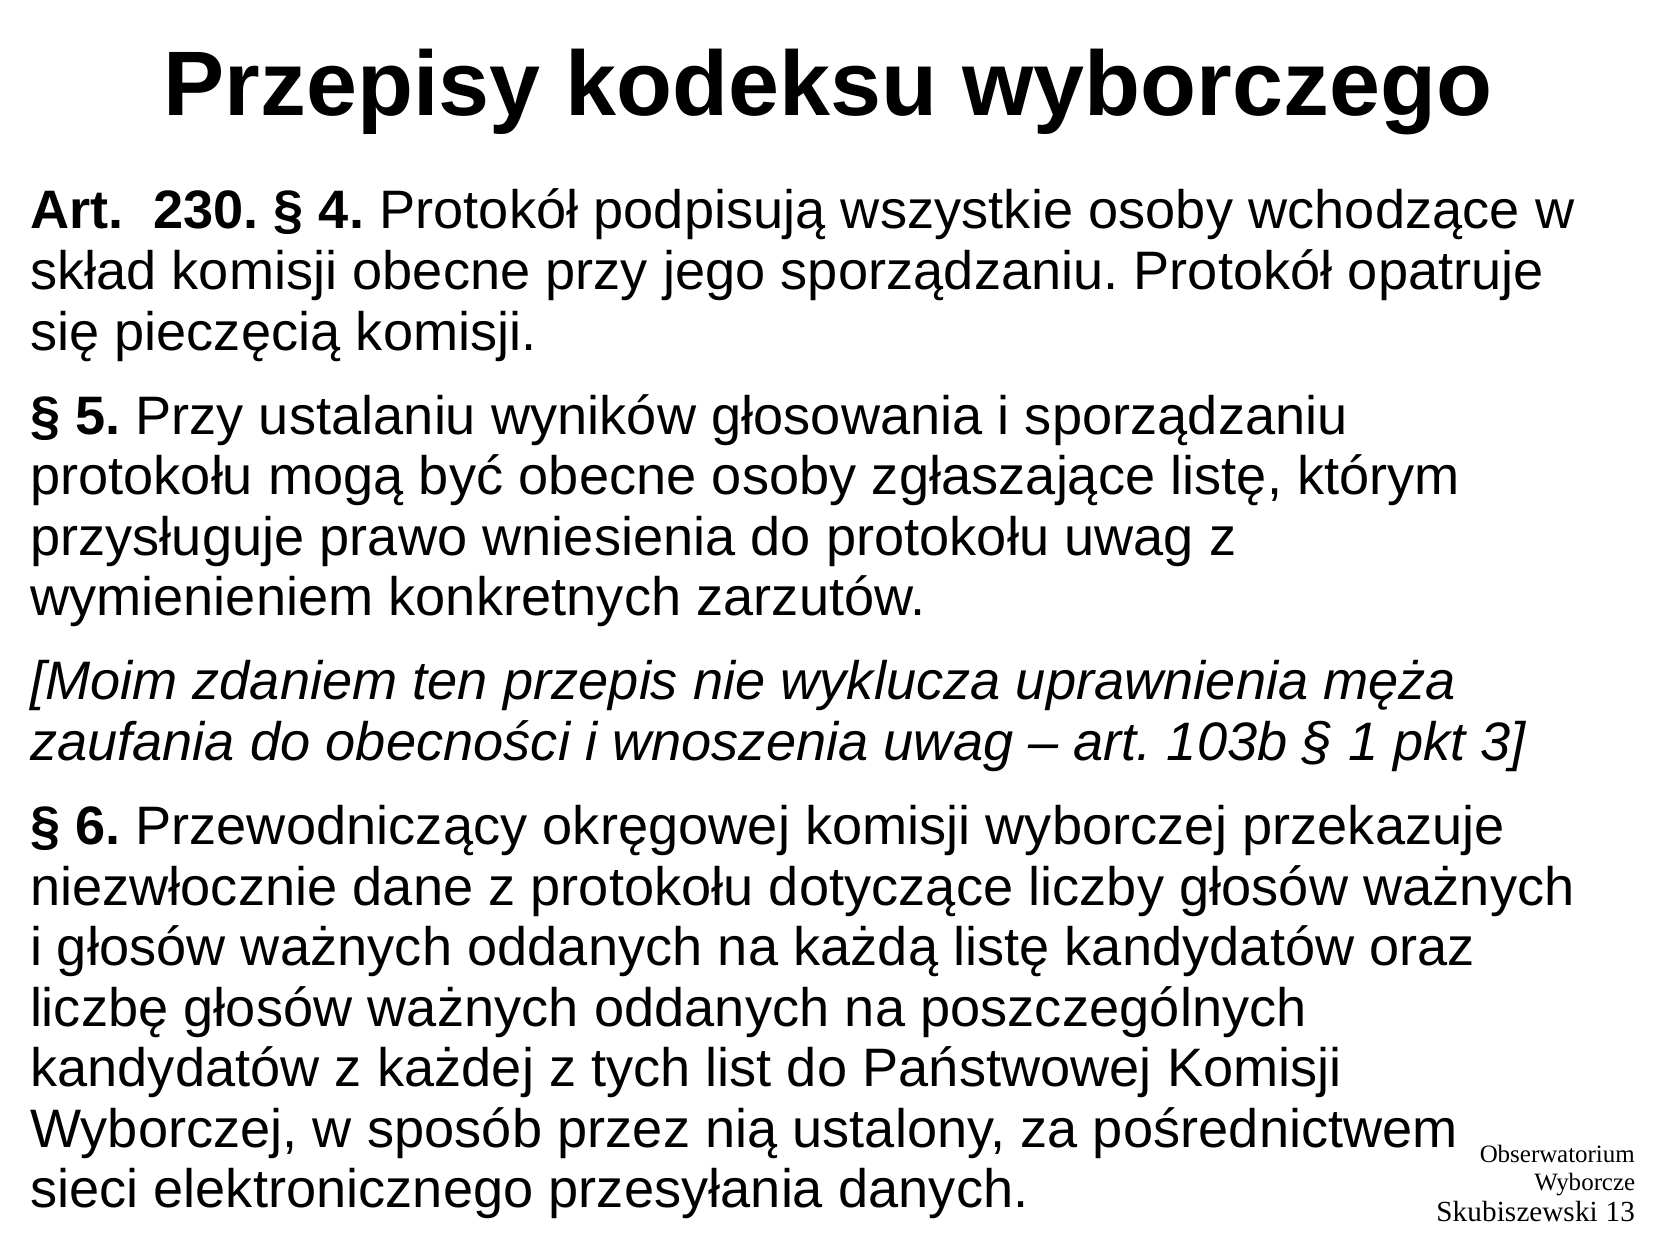

# Przepisy kodeksu wyborczego
Art. 230. § 4. Protokół podpisują wszystkie osoby wchodzące w skład komisji obecne przy jego sporządzaniu. Protokół opatruje się pieczęcią komisji.
§ 5. Przy ustalaniu wyników głosowania i sporządzaniu protokołu mogą być obecne osoby zgłaszające listę, którym przysługuje prawo wniesienia do protokołu uwag z wymienieniem konkretnych zarzutów.
[Moim zdaniem ten przepis nie wyklucza uprawnienia męża zaufania do obecności i wnoszenia uwag – art. 103b § 1 pkt 3]
§ 6. Przewodniczący okręgowej komisji wyborczej przekazuje niezwłocznie dane z protokołu dotyczące liczby głosów ważnych i głosów ważnych oddanych na każdą listę kandydatów oraz liczbę głosów ważnych oddanych na poszczególnych kandydatów z każdej z tych list do Państwowej Komisji Wyborczej, w sposób przez nią ustalony, za pośrednictwem sieci elektronicznego przesyłania danych.
13